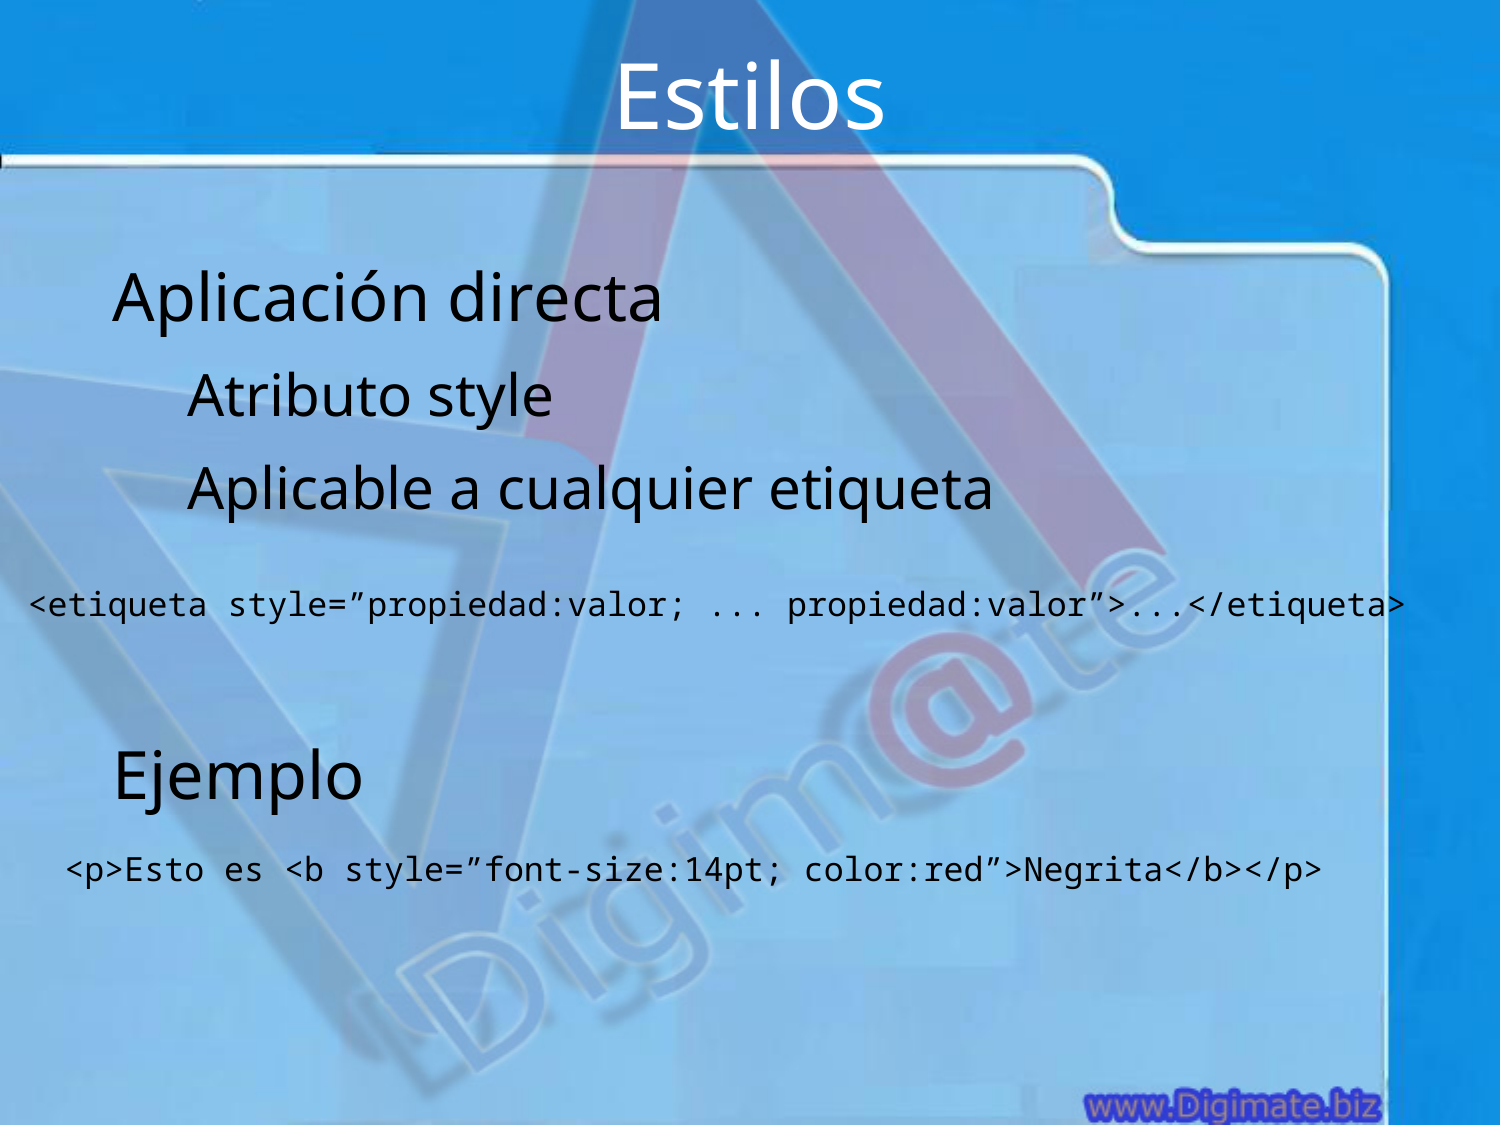

# Estilos
Aplicación directa
Atributo style
Aplicable a cualquier etiqueta
Ejemplo
<etiqueta style=”propiedad:valor; ... propiedad:valor”>...</etiqueta>
<p>Esto es <b style=”font-size:14pt; color:red”>Negrita</b></p>